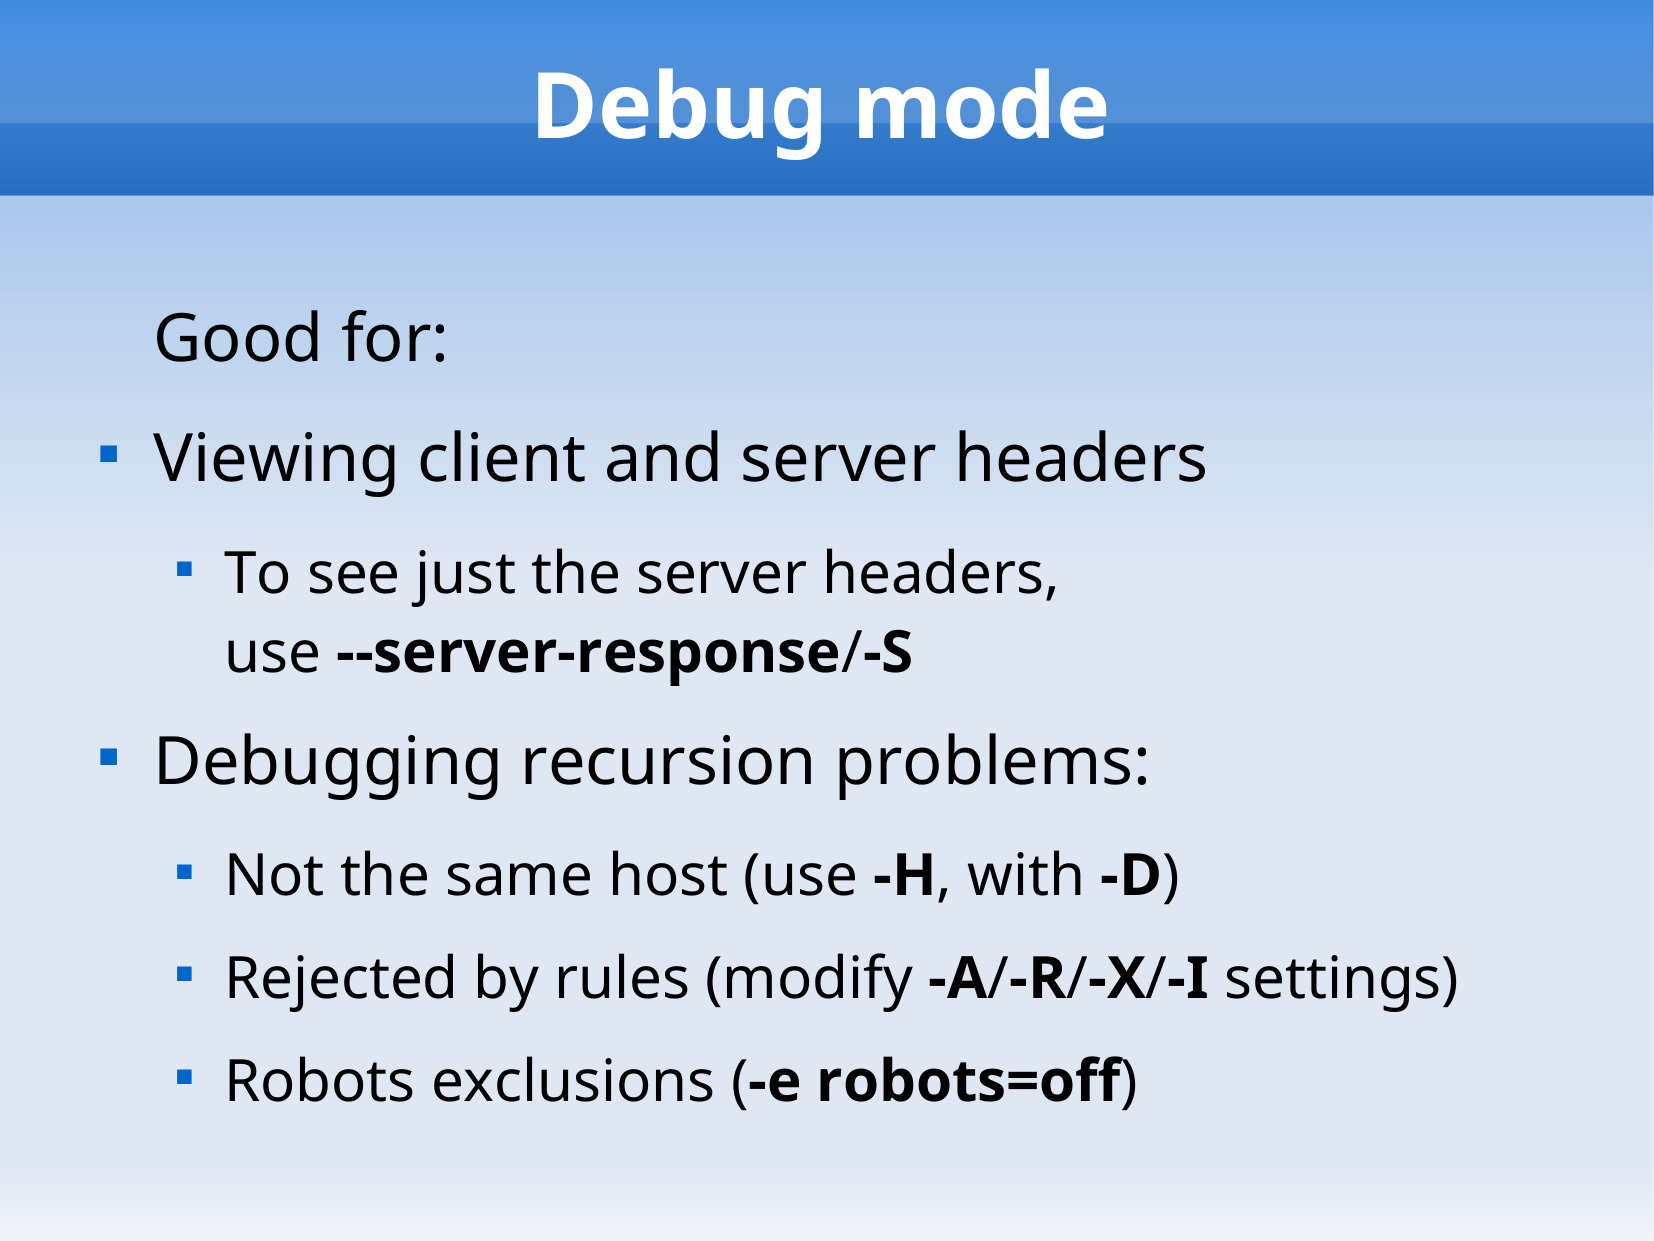

# Debug mode
Good for:
Viewing client and server headers
To see just the server headers,
use --server-response/-S
Debugging recursion problems:
Not the same host (use -H, with -D)
Rejected by rules (modify -A/-R/-X/-I settings)
Robots exclusions (-e robots=oﬀ)